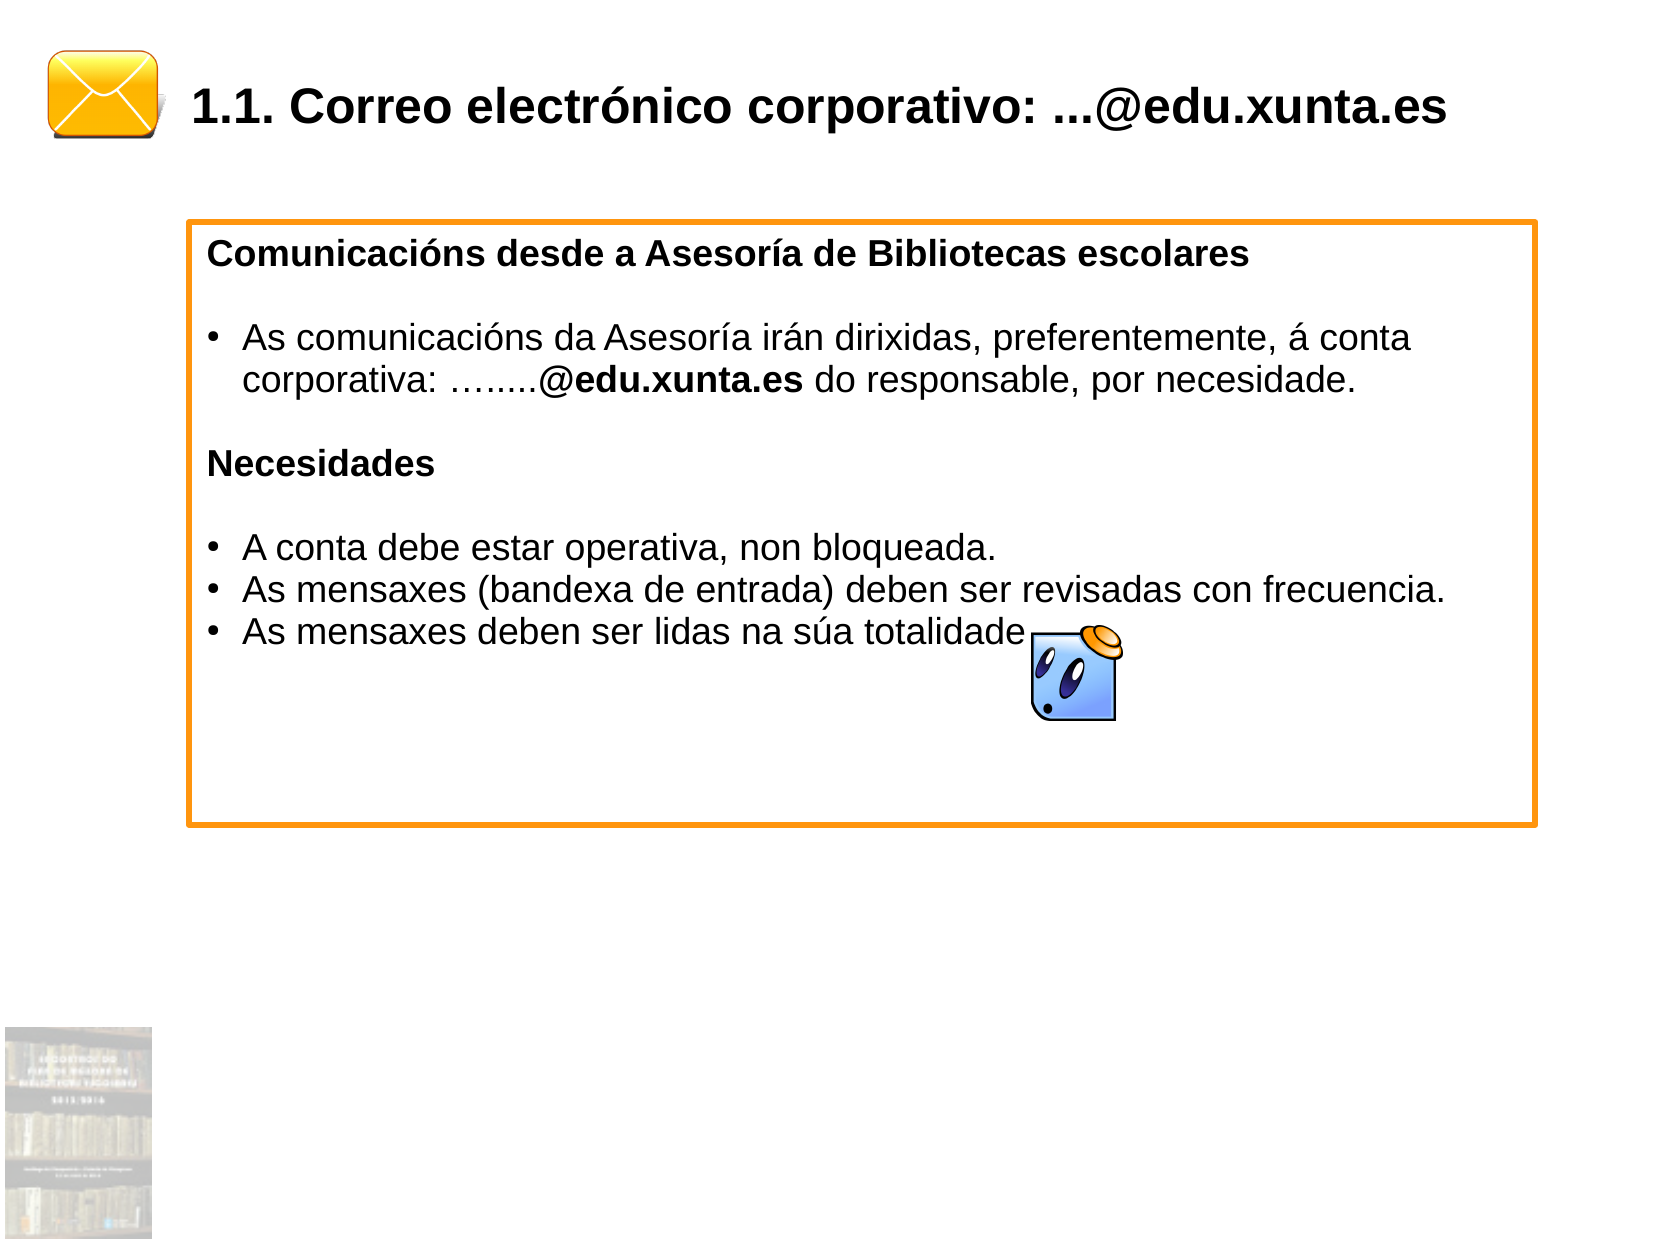

1.1. Correo electrónico corporativo: ...@edu.xunta.es
Comunicacións desde a Asesoría de Bibliotecas escolares
As comunicacións da Asesoría irán dirixidas, preferentemente, á conta corporativa: ….....@edu.xunta.es do responsable, por necesidade.
Necesidades
A conta debe estar operativa, non bloqueada.
As mensaxes (bandexa de entrada) deben ser revisadas con frecuencia.
As mensaxes deben ser lidas na súa totalidade